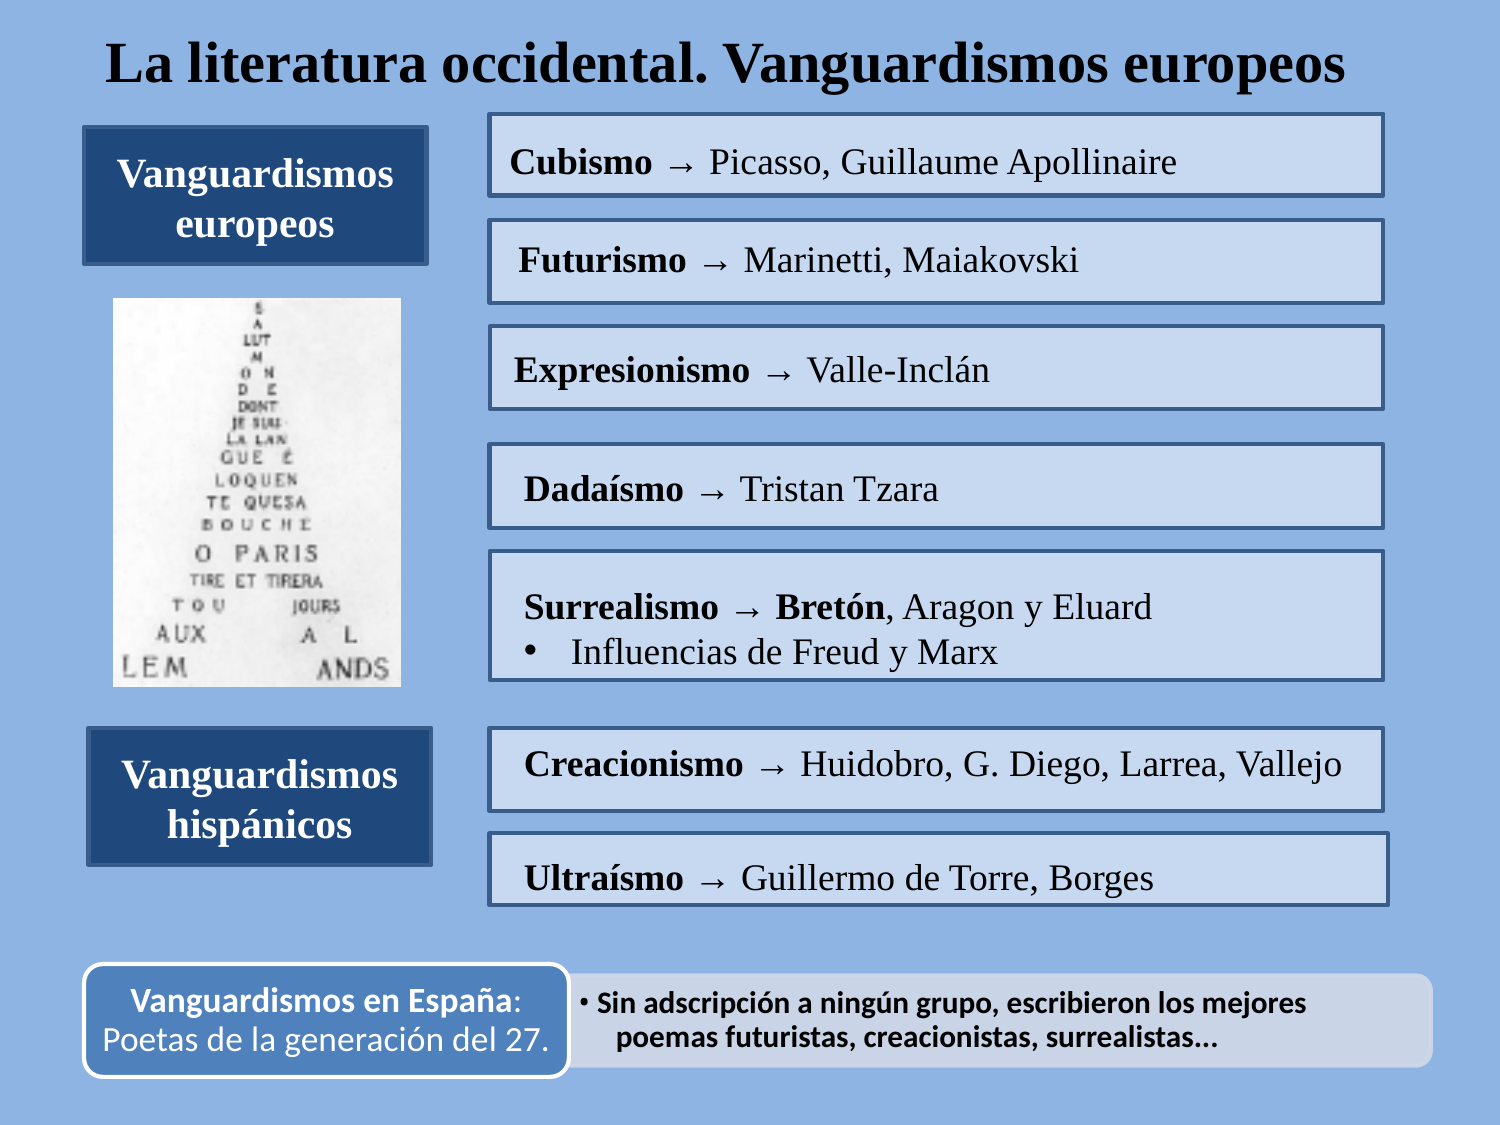

# La literatura occidental. Vanguardismos europeos
Vanguardismos europeos
Cubismo → Picasso, Guillaume Apollinaire
Futurismo → Marinetti, Maiakovski
Expresionismo → Valle-Inclán
Dadaísmo → Tristan Tzara
Surrealismo → Bretón, Aragon y Eluard
Influencias de Freud y Marx
Vanguardismos hispánicos
Creacionismo → Huidobro, G. Diego, Larrea, Vallejo
Ultraísmo → Guillermo de Torre, Borges
Vanguardismos en España: Poetas de la generación del 27.
Sin adscripción a ningún grupo, escribieron los mejores poemas futuristas, creacionistas, surrealistas...